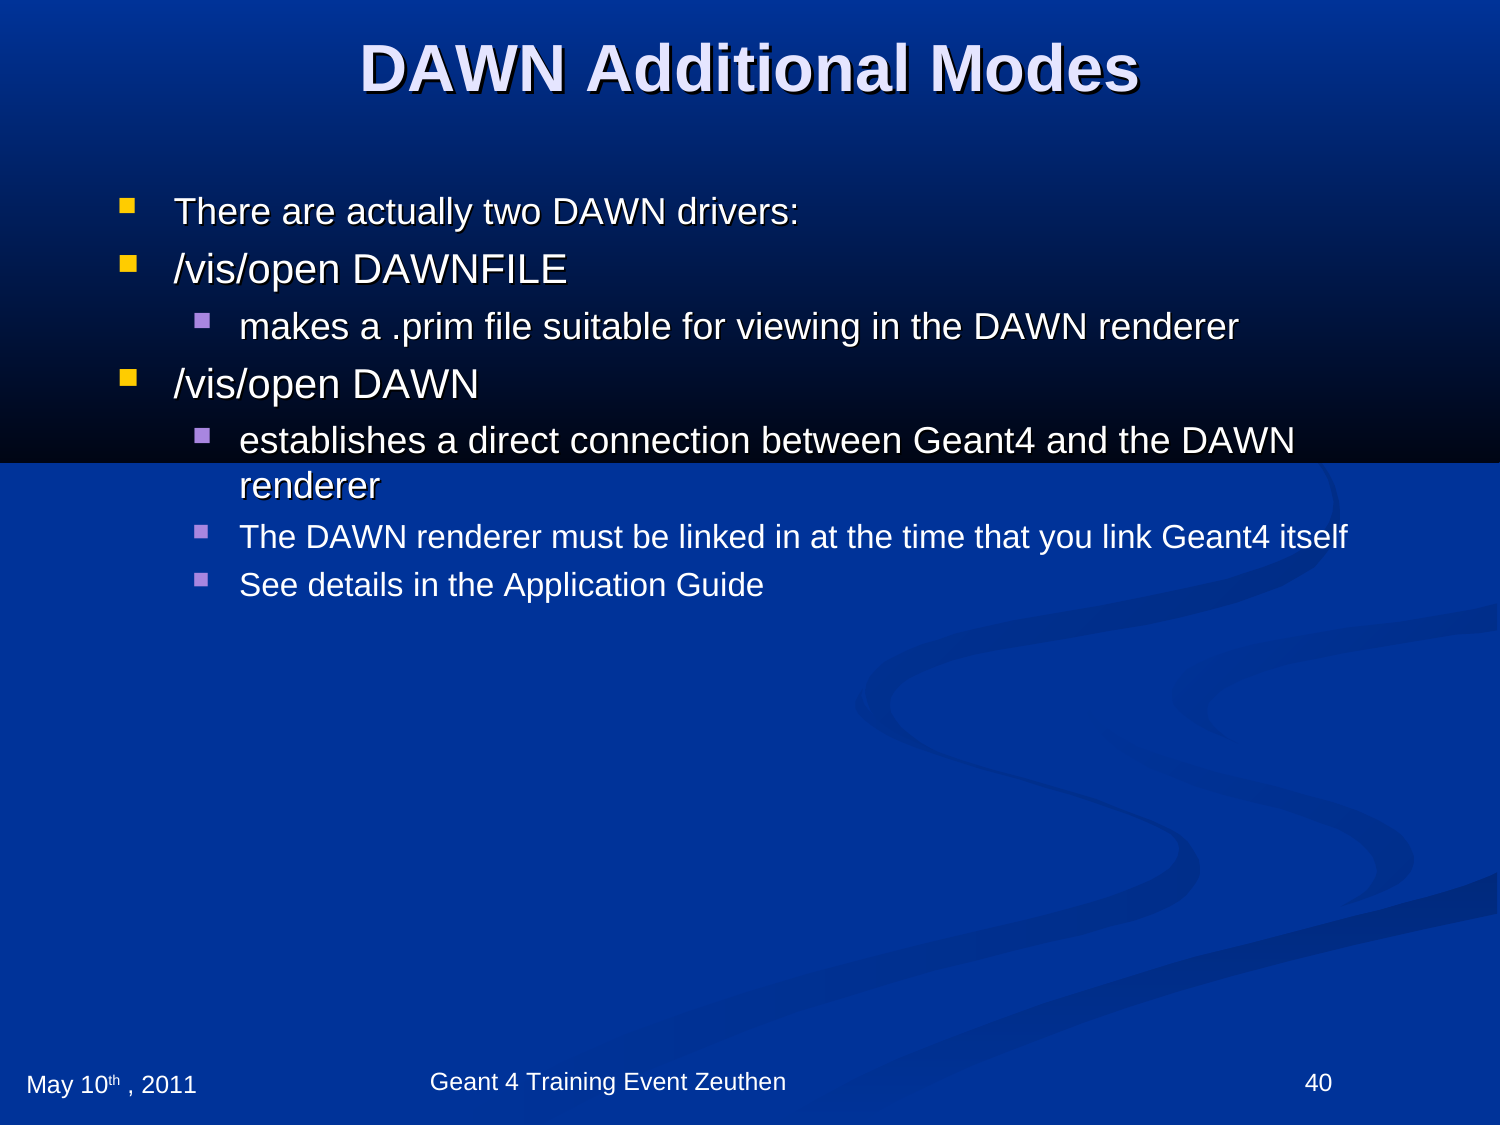

# DAWN Additional Modes
There are actually two DAWN drivers:
/vis/open DAWNFILE
makes a .prim file suitable for viewing in the DAWN renderer
/vis/open DAWN
establishes a direct connection between Geant4 and the DAWN renderer
The DAWN renderer must be linked in at the time that you link Geant4 itself
See details in the Application Guide
Introduction to Geant4 Visualization J. Perl
10 January 2011
40